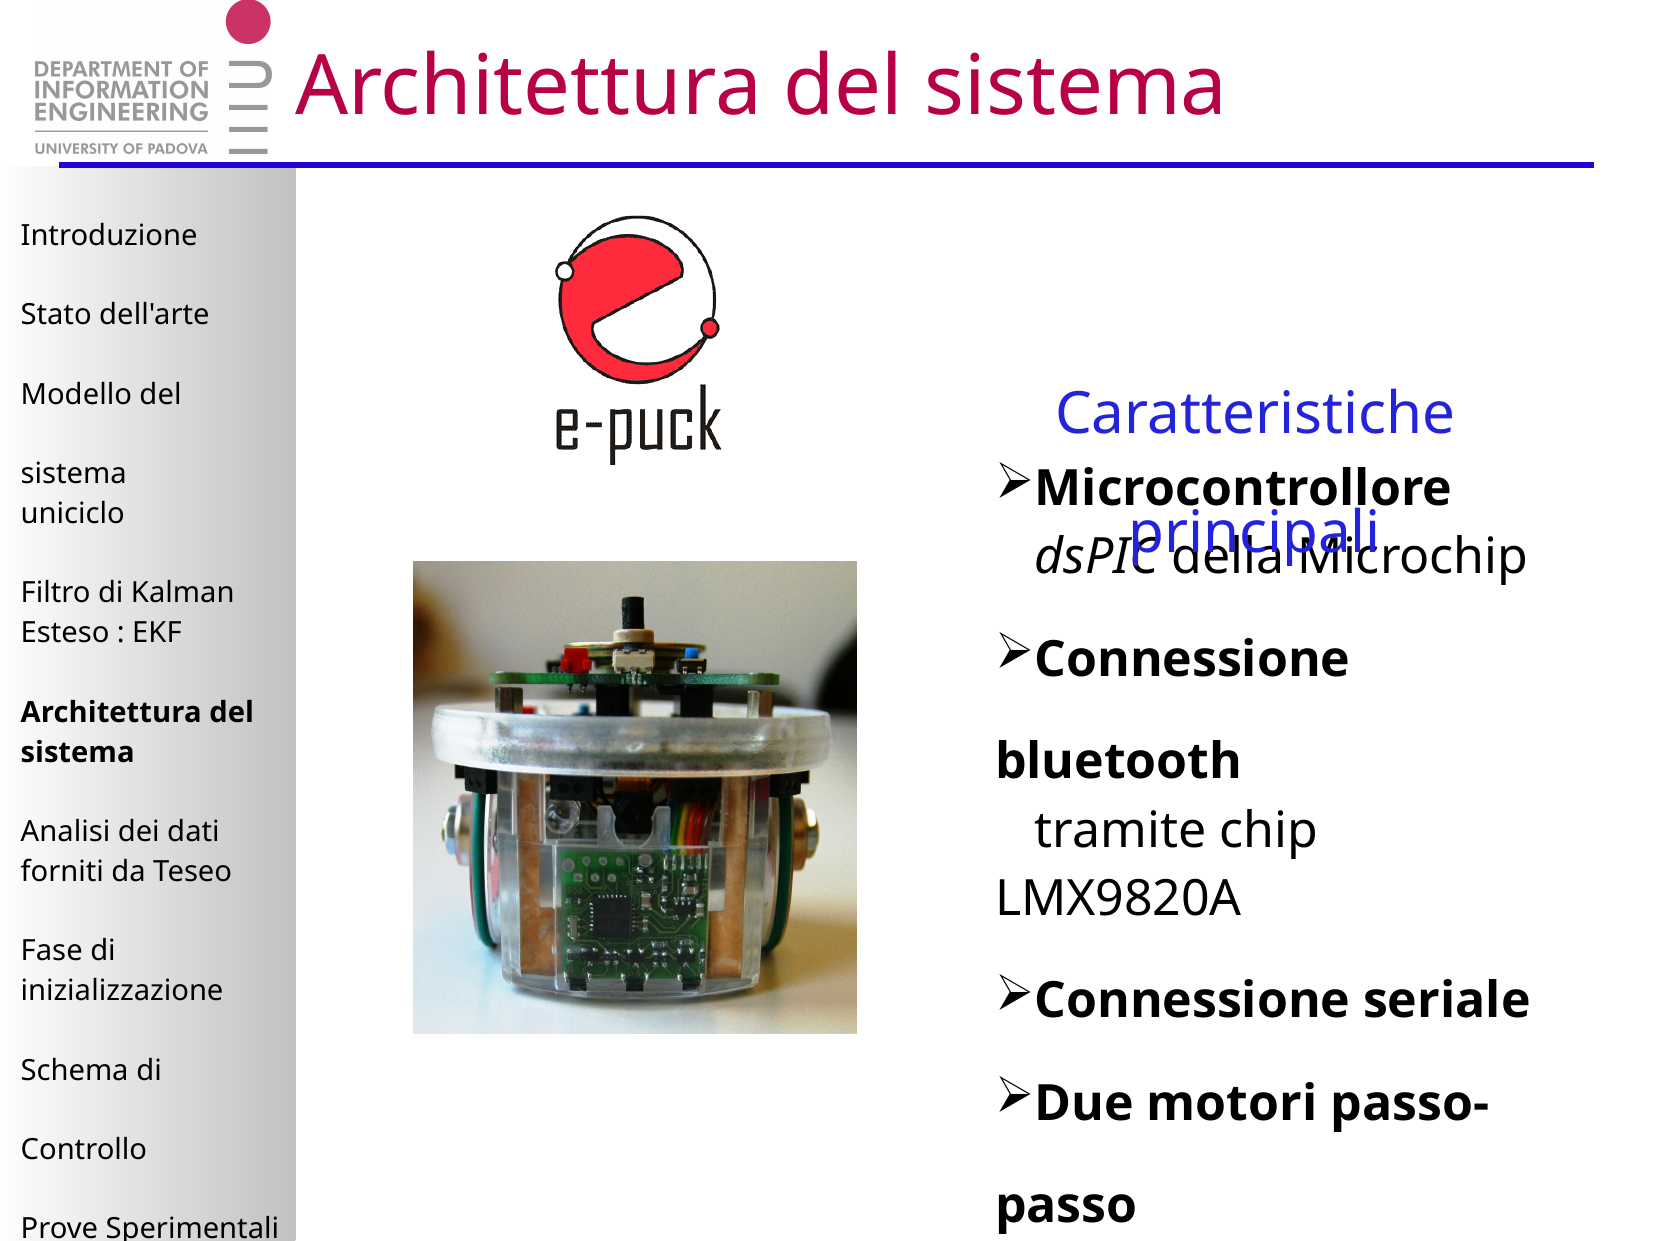

# Architettura del sistema
Introduzione
Stato dell'arte
Modello del sistema
uniciclo
Filtro di Kalman
Esteso : EKF
Architettura del
sistema
Analisi dei dati
forniti da Teseo
Fase di
inizializzazione
Schema di Controllo
Prove Sperimentali
Conclusioni
Sviluppi futuri
Caratteristiche principali
Microcontrollore
dsPIC della Microchip
Connessione bluetooth
tramite chip LMX9820A
Connessione seriale
Due motori passo-passo
Sensori di prossimità